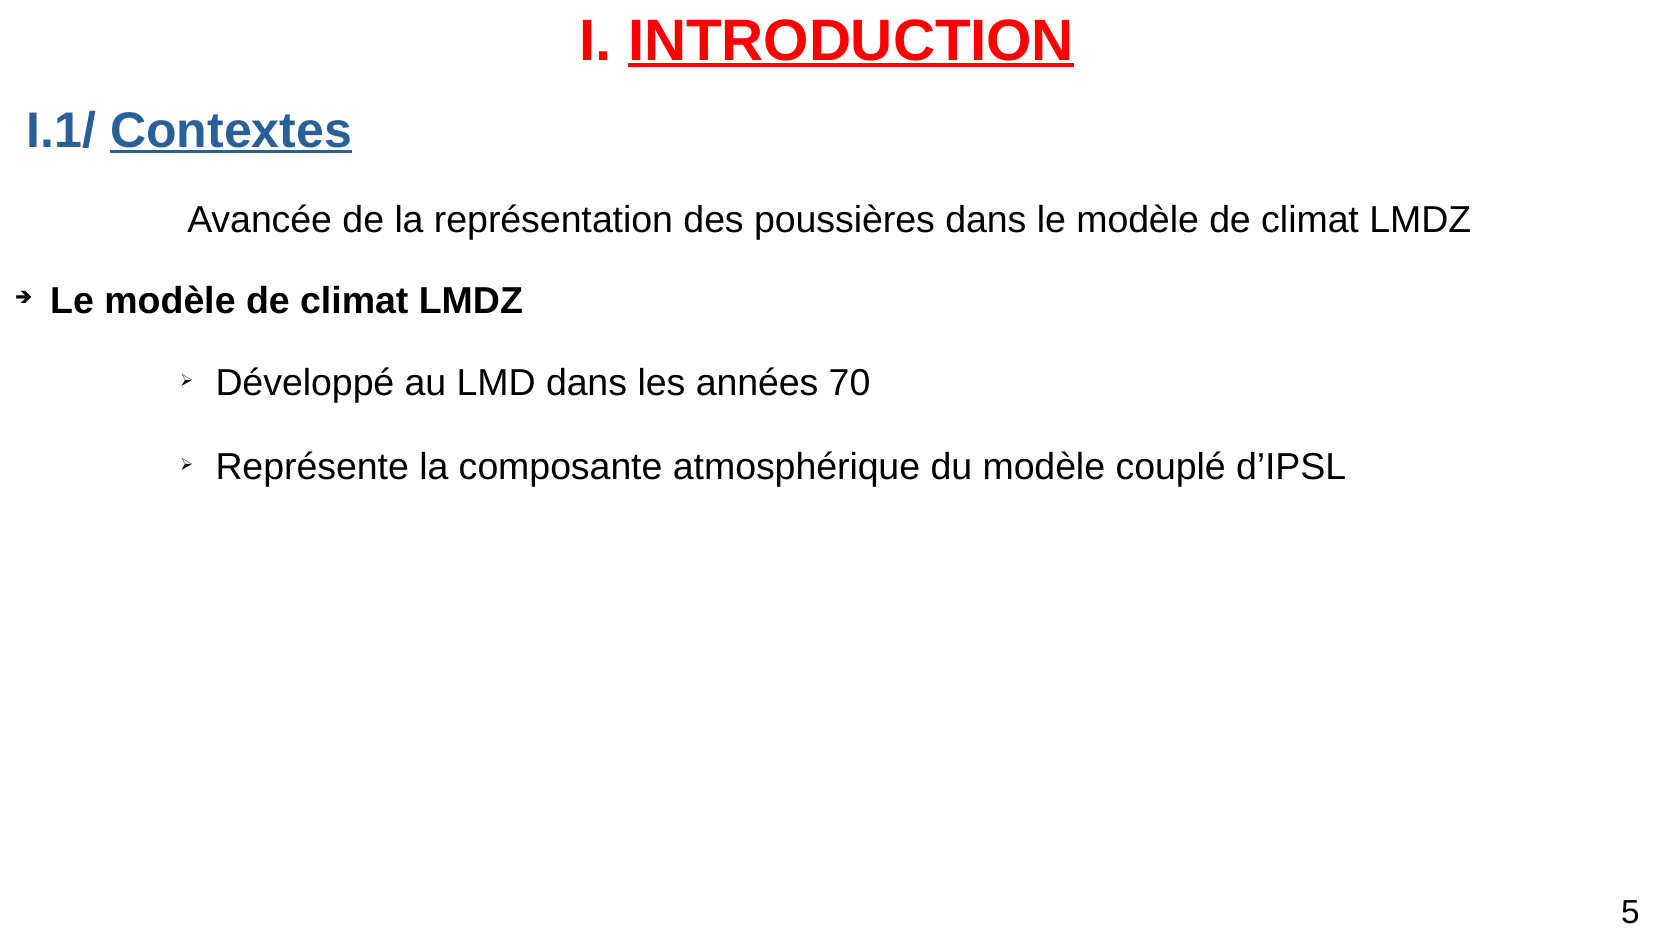

I. INTRODUCTION
I.1/ Contextes
Avancée de la représentation des poussières dans le modèle de climat LMDZ
Le modèle de climat LMDZ
Développé au LMD dans les années 70
Représente la composante atmosphérique du modèle couplé d’IPSL
5